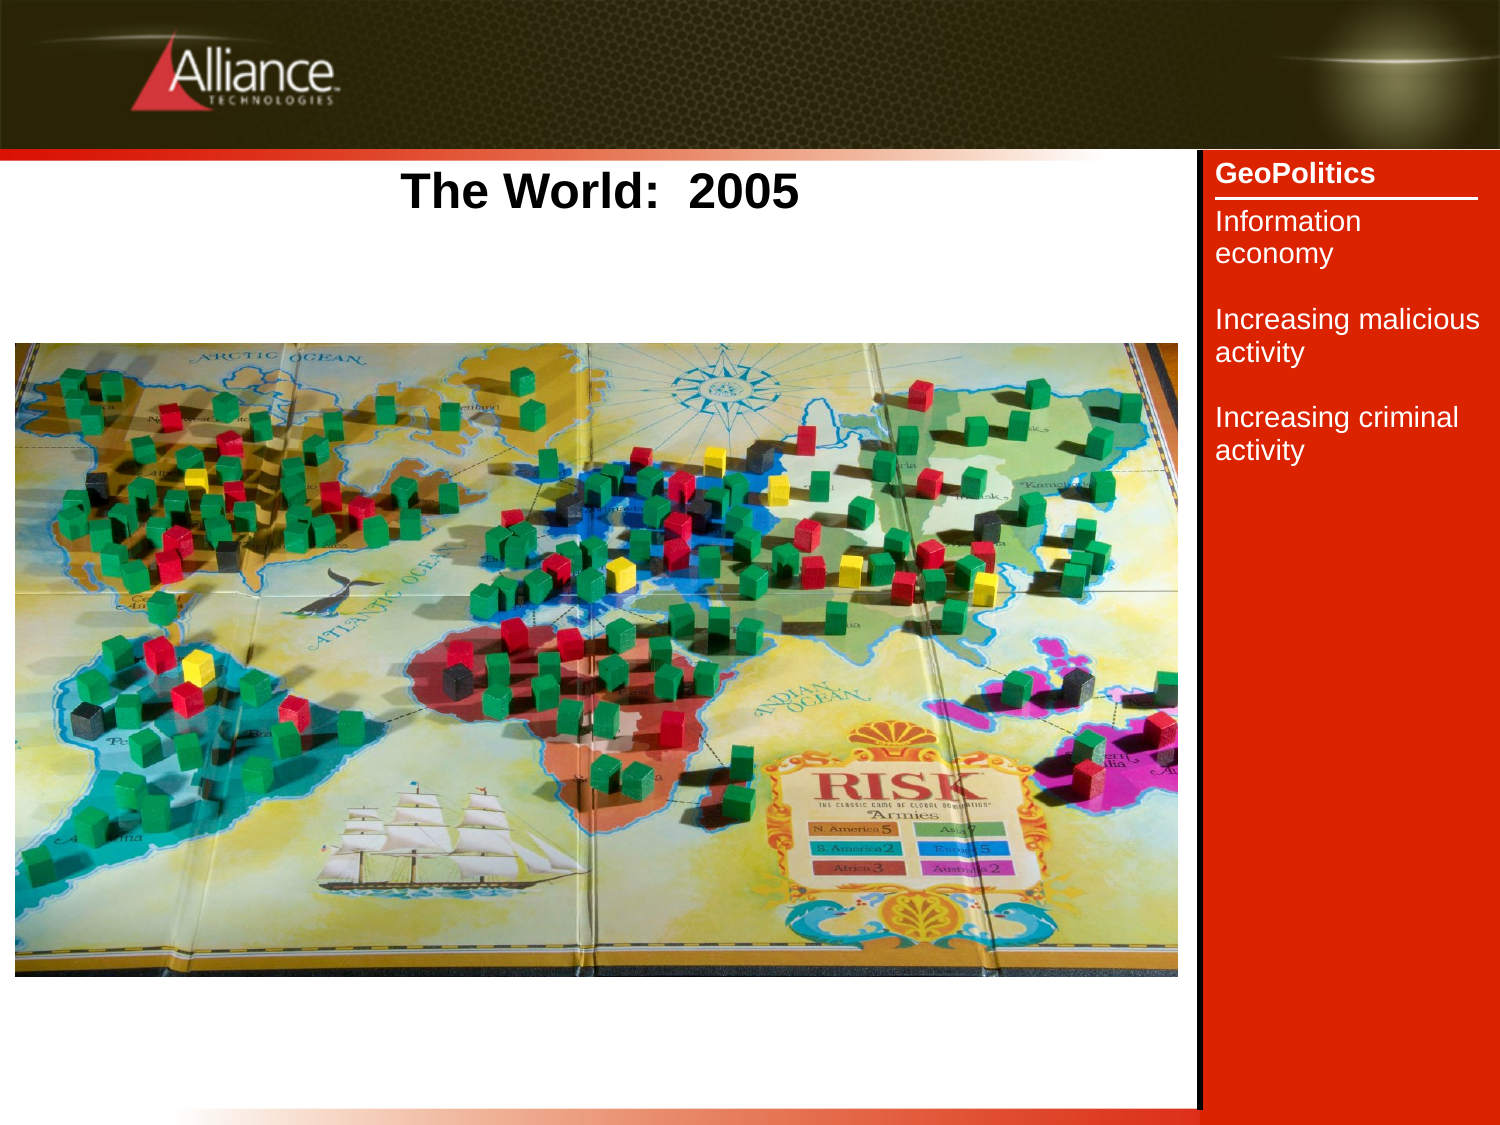

GeoPolitics
The World: 2005
Information economy
Increasing malicious activity
Increasing criminal activity